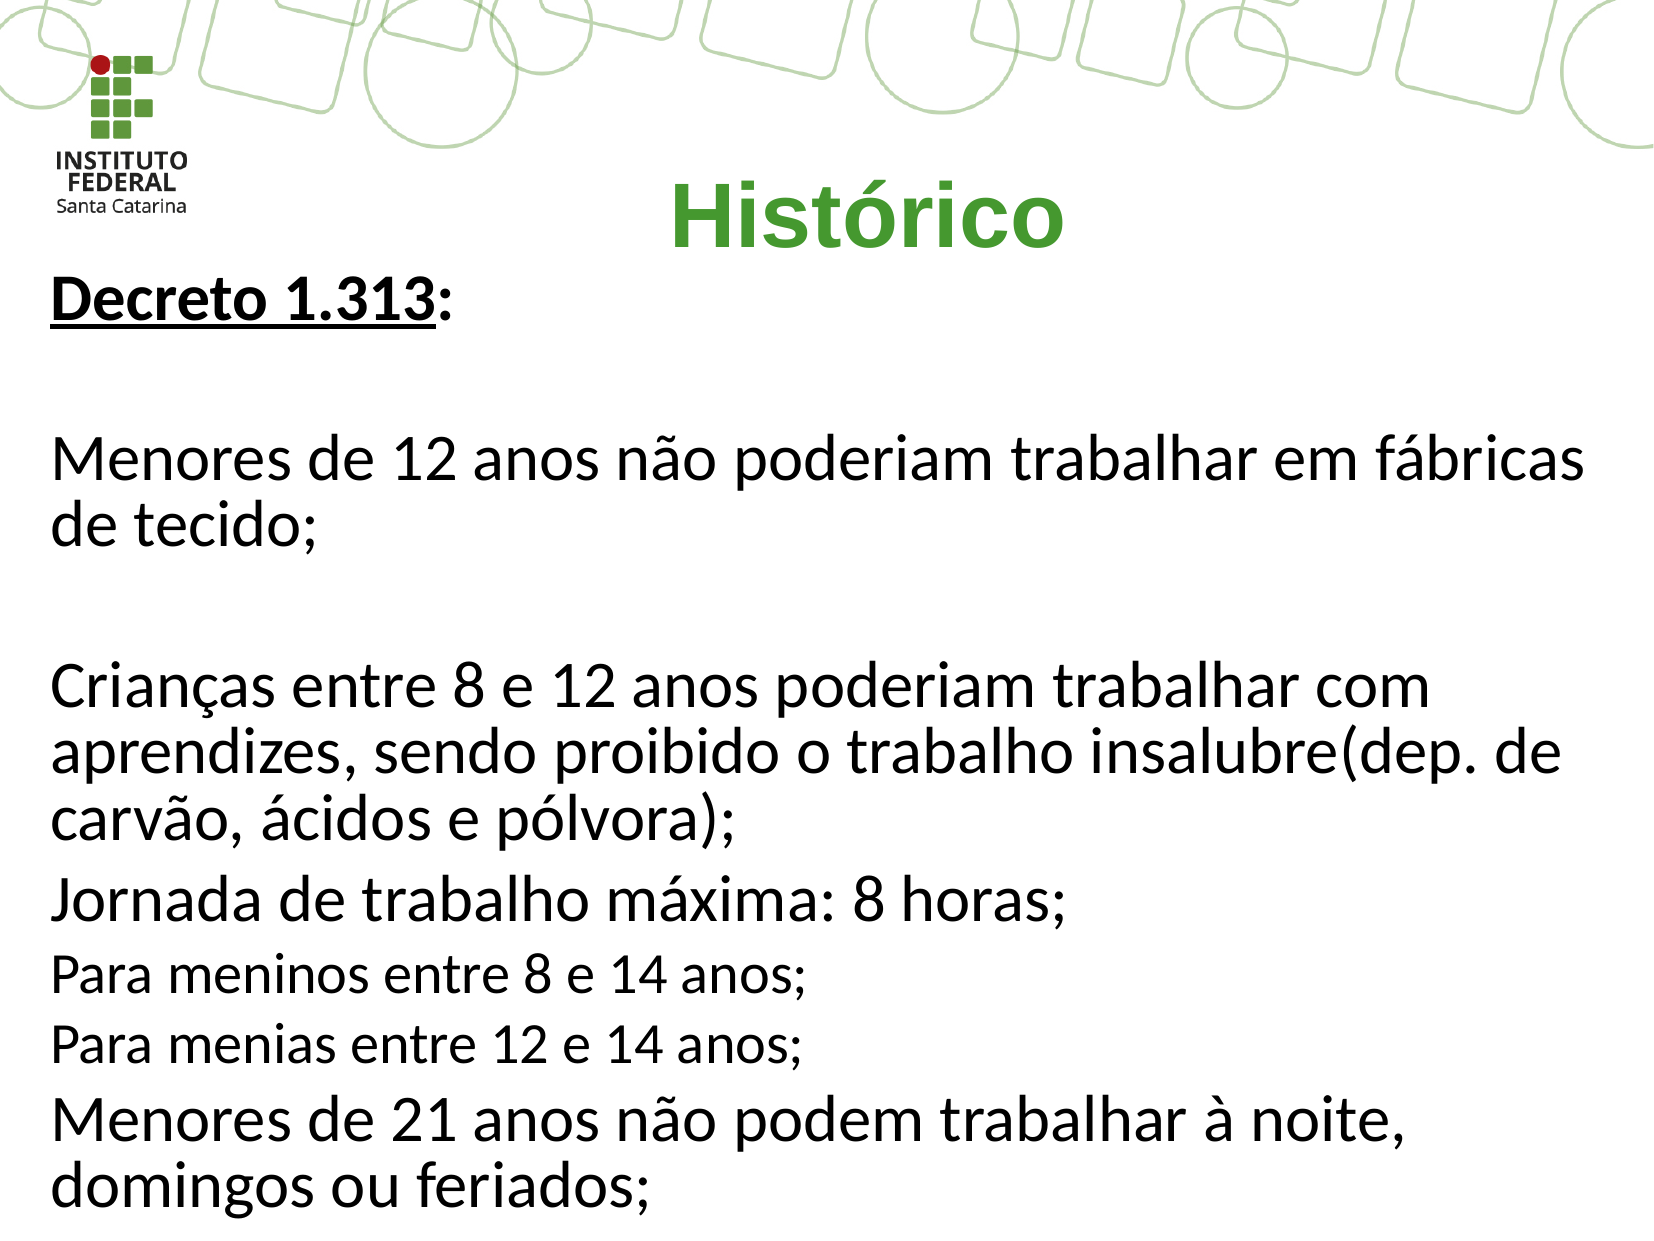

# Histórico
Decreto 1.313:
Menores de 12 anos não poderiam trabalhar em fábricas de tecido;
Crianças entre 8 e 12 anos poderiam trabalhar com aprendizes, sendo proibido o trabalho insalubre(dep. de carvão, ácidos e pólvora);
Jornada de trabalho máxima: 8 horas;
Para meninos entre 8 e 14 anos;
Para menias entre 12 e 14 anos;
Menores de 21 anos não podem trabalhar à noite, domingos ou feriados;